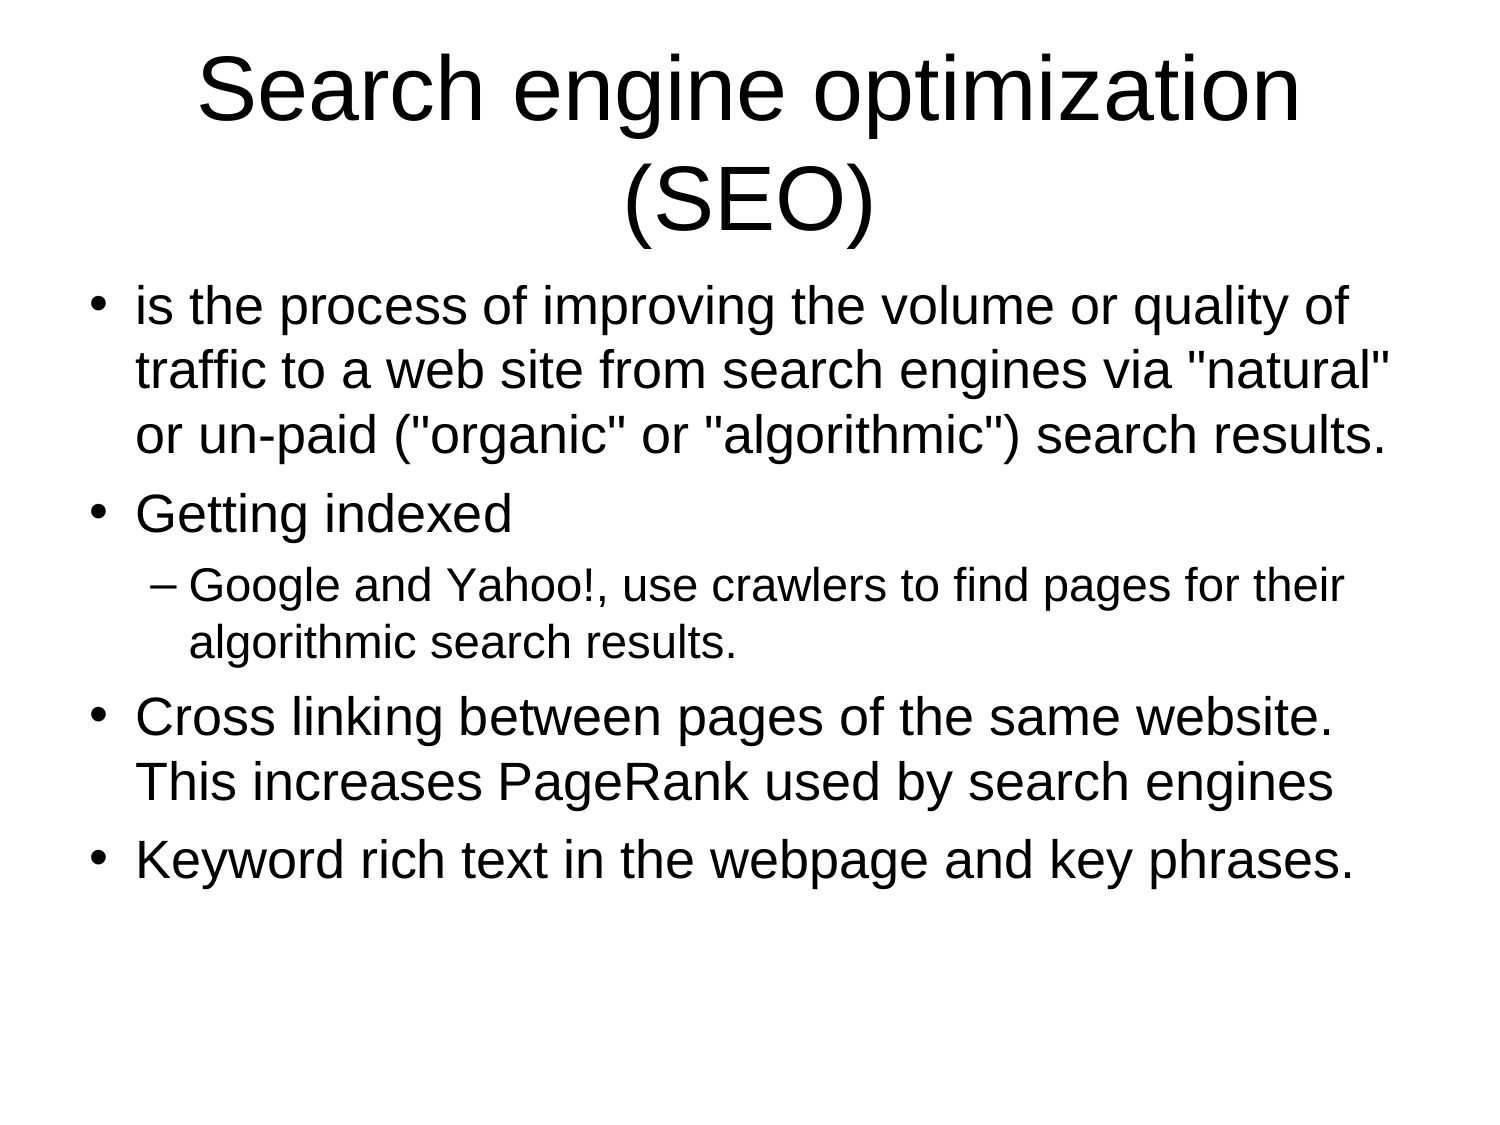

# Search engine optimization (SEO)
is the process of improving the volume or quality of traffic to a web site from search engines via "natural" or un-paid ("organic" or "algorithmic") search results.
Getting indexed
Google and Yahoo!, use crawlers to find pages for their algorithmic search results.
Cross linking between pages of the same website. This increases PageRank used by search engines
Keyword rich text in the webpage and key phrases.